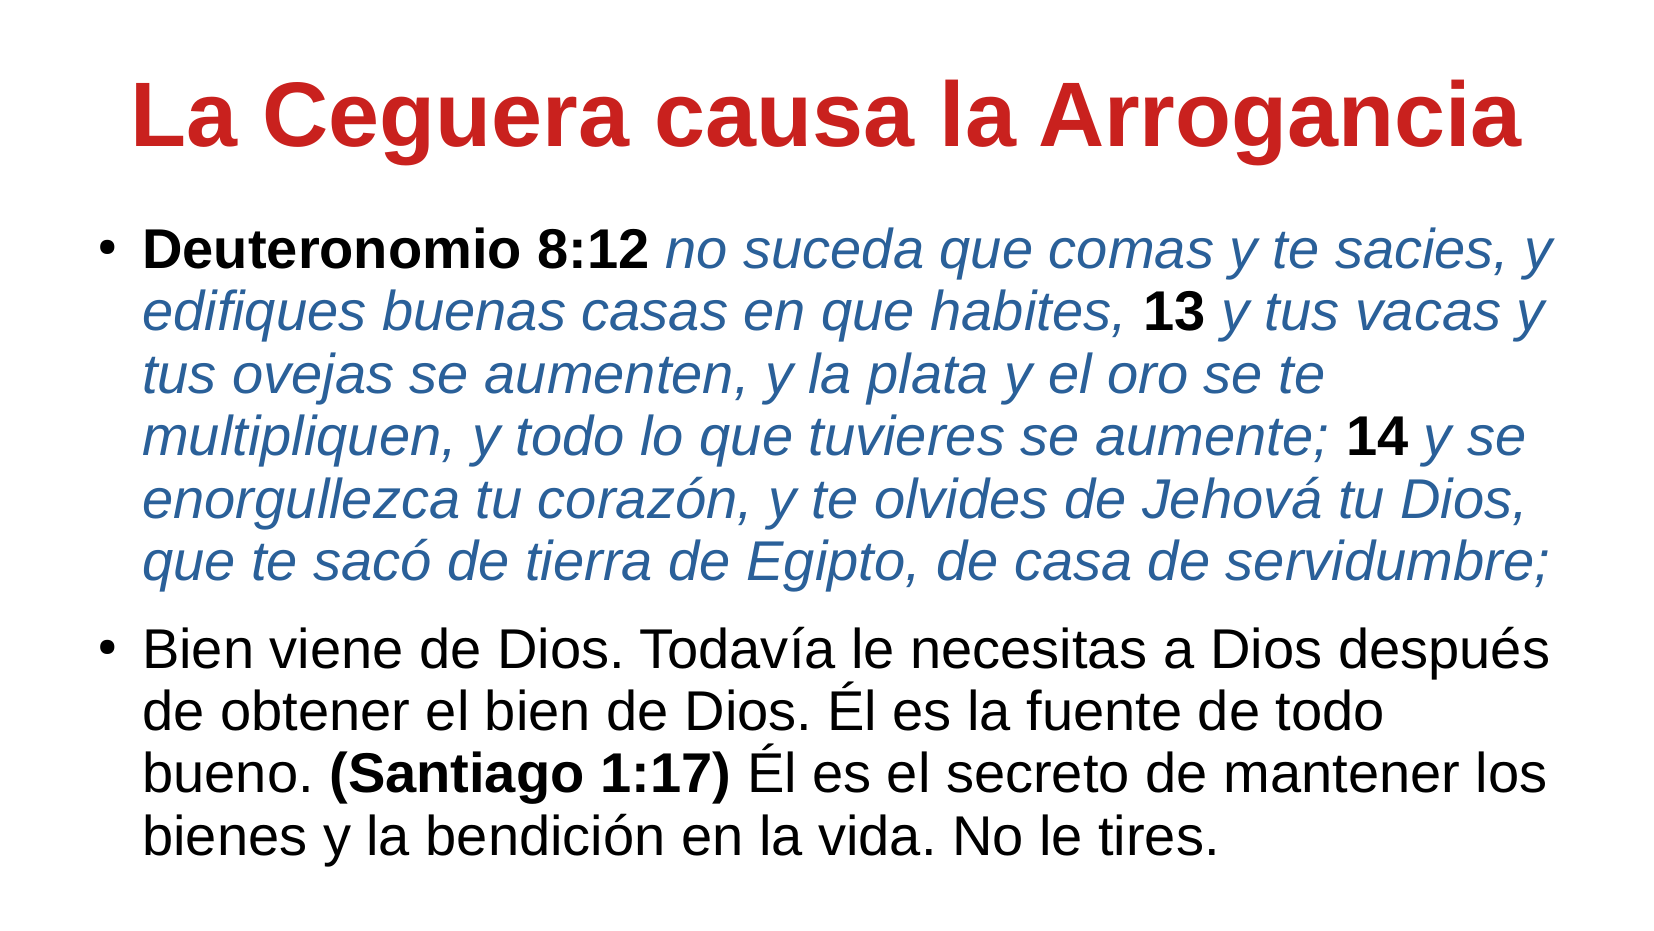

# La Ceguera causa la Arrogancia
Deuteronomio 8:12 no suceda que comas y te sacies, y edifiques buenas casas en que habites, 13 y tus vacas y tus ovejas se aumenten, y la plata y el oro se te multipliquen, y todo lo que tuvieres se aumente; 14 y se enorgullezca tu corazón, y te olvides de Jehová tu Dios, que te sacó de tierra de Egipto, de casa de servidumbre;
Bien viene de Dios. Todavía le necesitas a Dios después de obtener el bien de Dios. Él es la fuente de todo bueno. (Santiago 1:17) Él es el secreto de mantener los bienes y la bendición en la vida. No le tires.